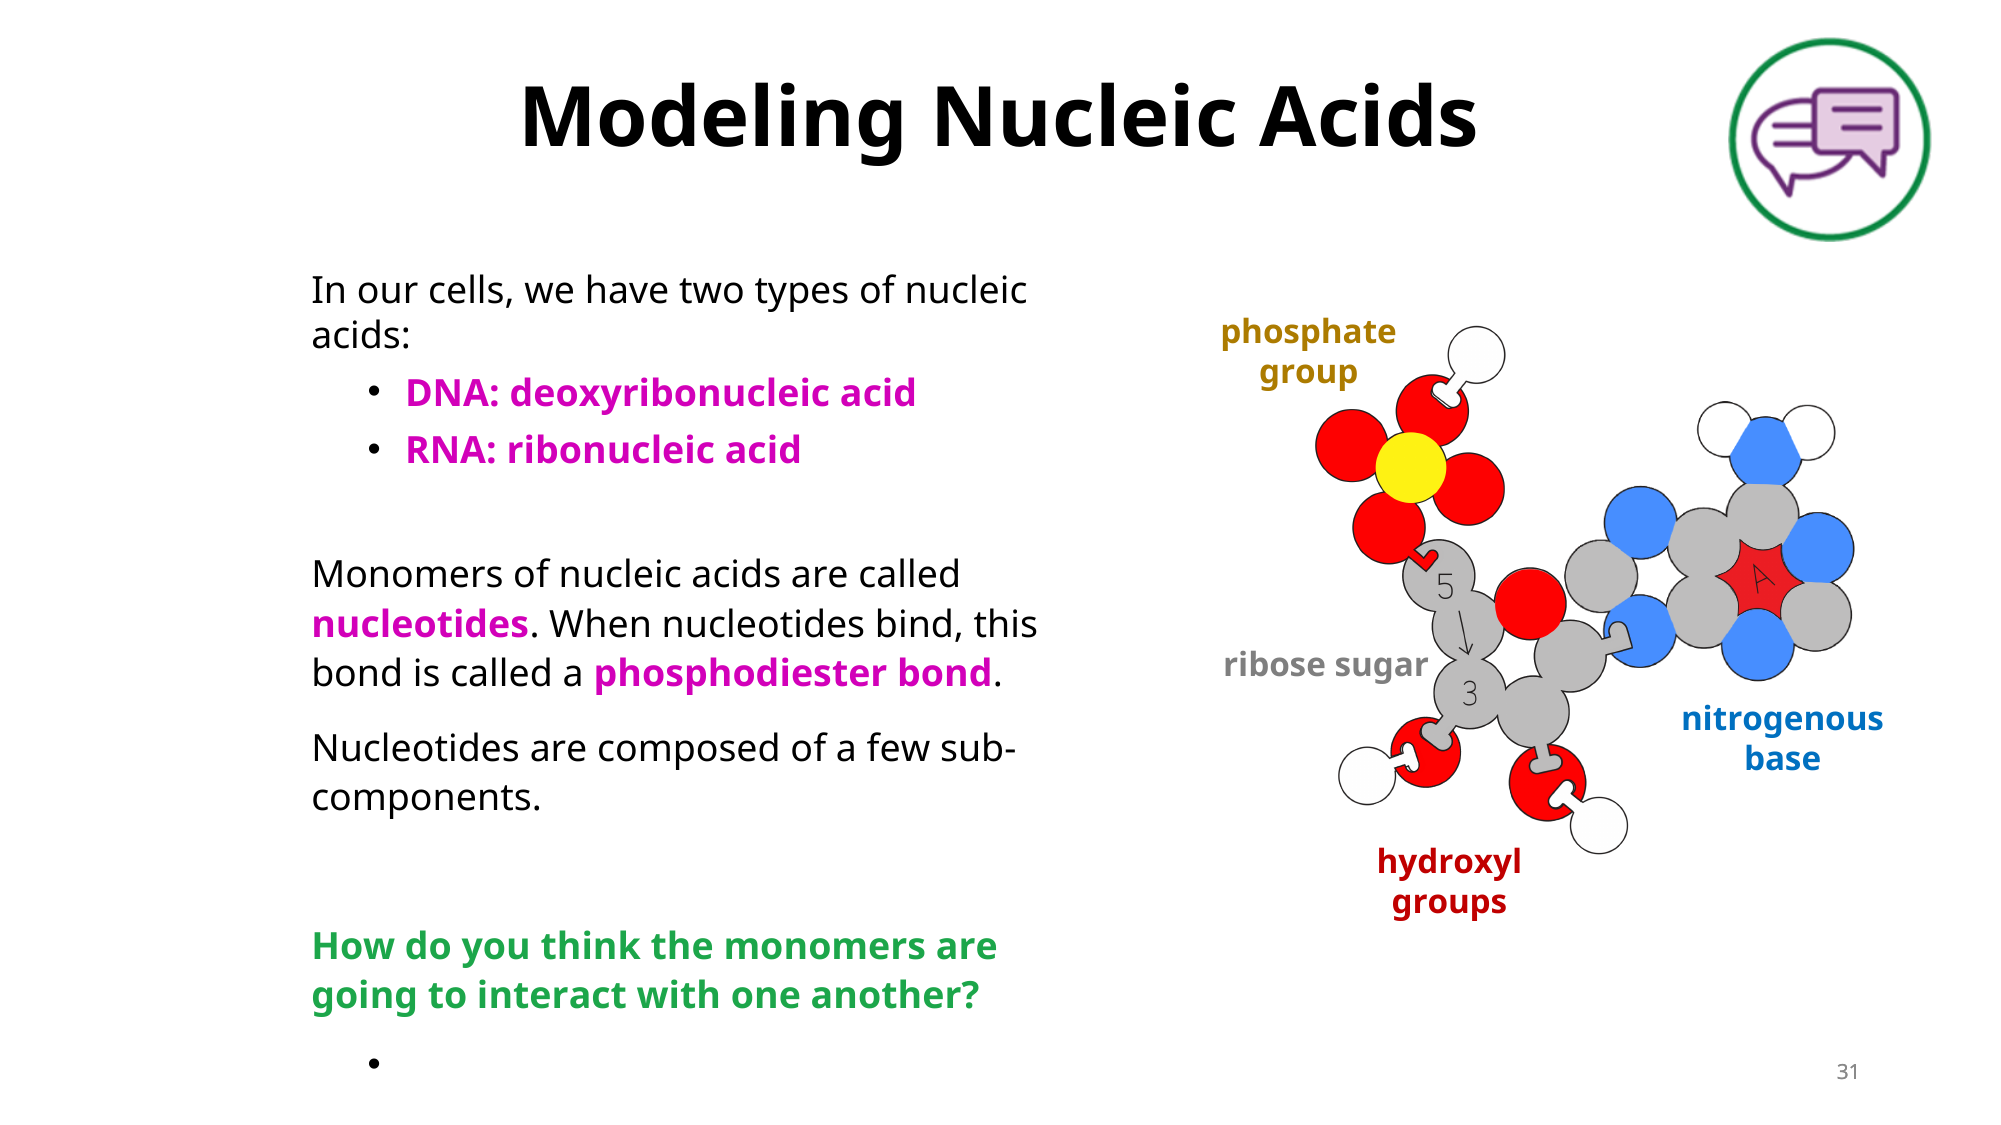

Modeling Nucleic Acids
In our cells, we have two types of nucleic acids:
DNA: deoxyribonucleic acid
RNA: ribonucleic acid
Monomers of nucleic acids are called nucleotides. When nucleotides bind, this bond is called a phosphodiester bond.
Nucleotides are composed of a few sub-components.
How do you think the monomers are going to interact with one another?
phosphate
group
ribose sugar
nitrogenous
base
hydroxyl groups